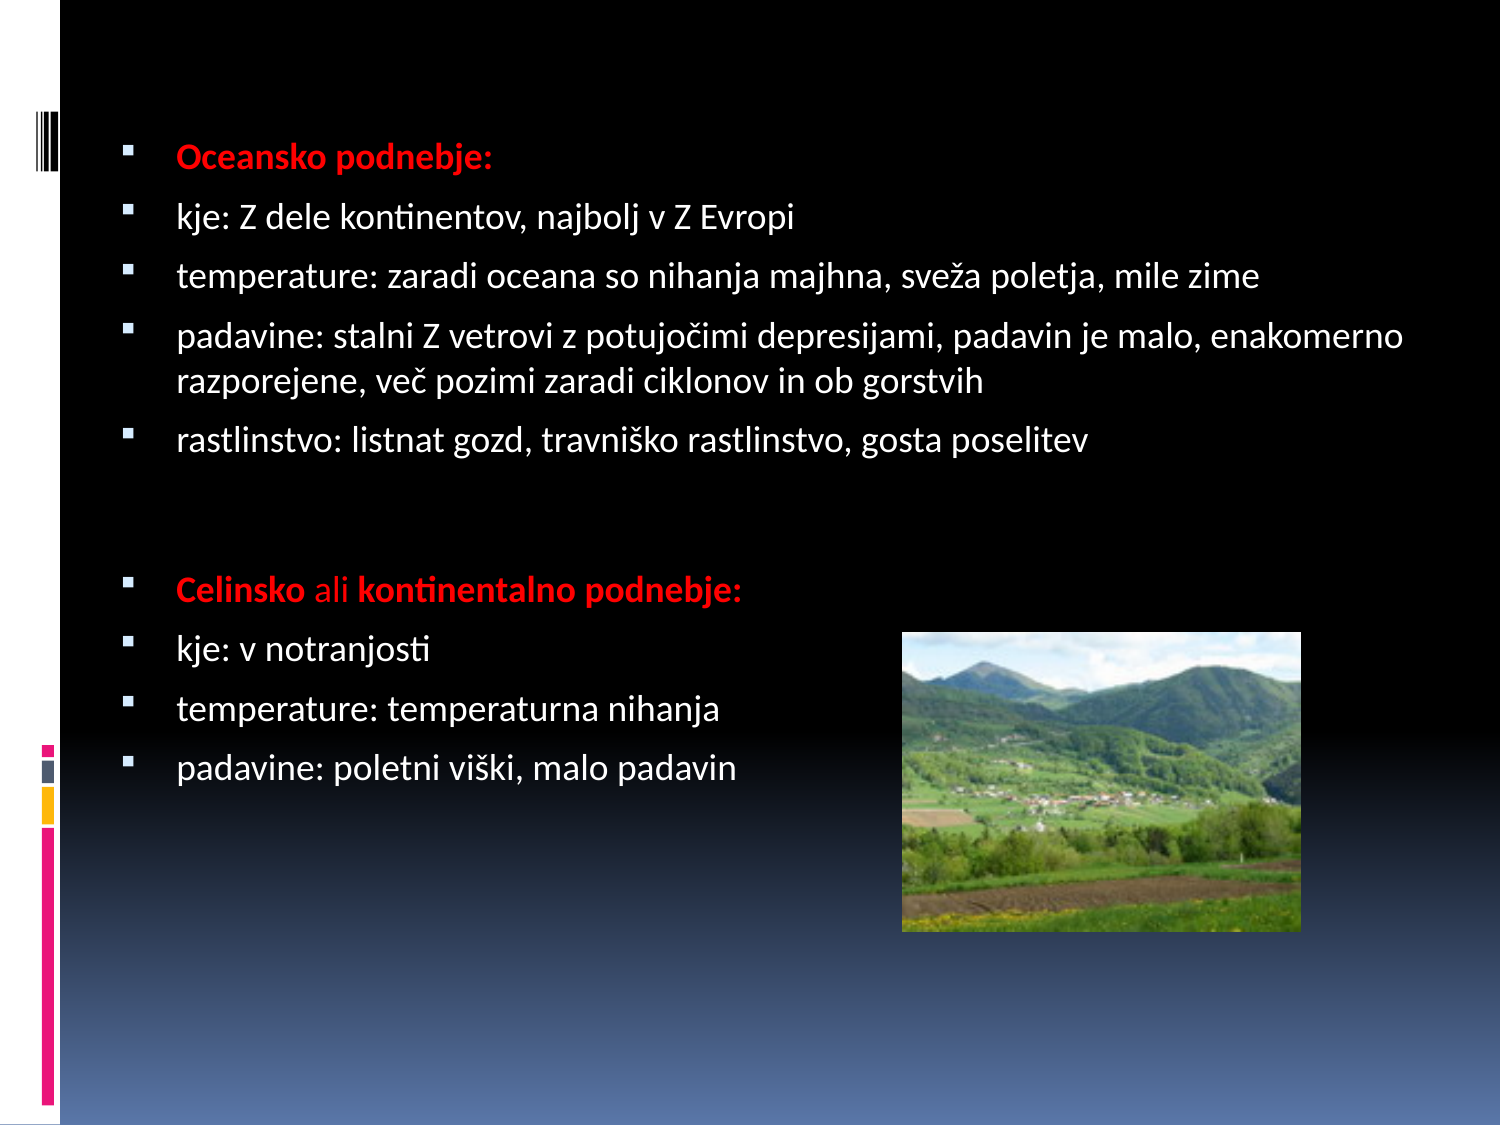

# Oceansko podnebje:
kje: Z dele kontinentov, najbolj v Z Evropi
temperature: zaradi oceana so nihanja majhna, sveža poletja, mile zime
padavine: stalni Z vetrovi z potujočimi depresijami, padavin je malo, enakomerno razporejene, več pozimi zaradi ciklonov in ob gorstvih
rastlinstvo: listnat gozd, travniško rastlinstvo, gosta poselitev
Celinsko ali kontinentalno podnebje:
kje: v notranjosti
temperature: temperaturna nihanja
padavine: poletni viški, malo padavin